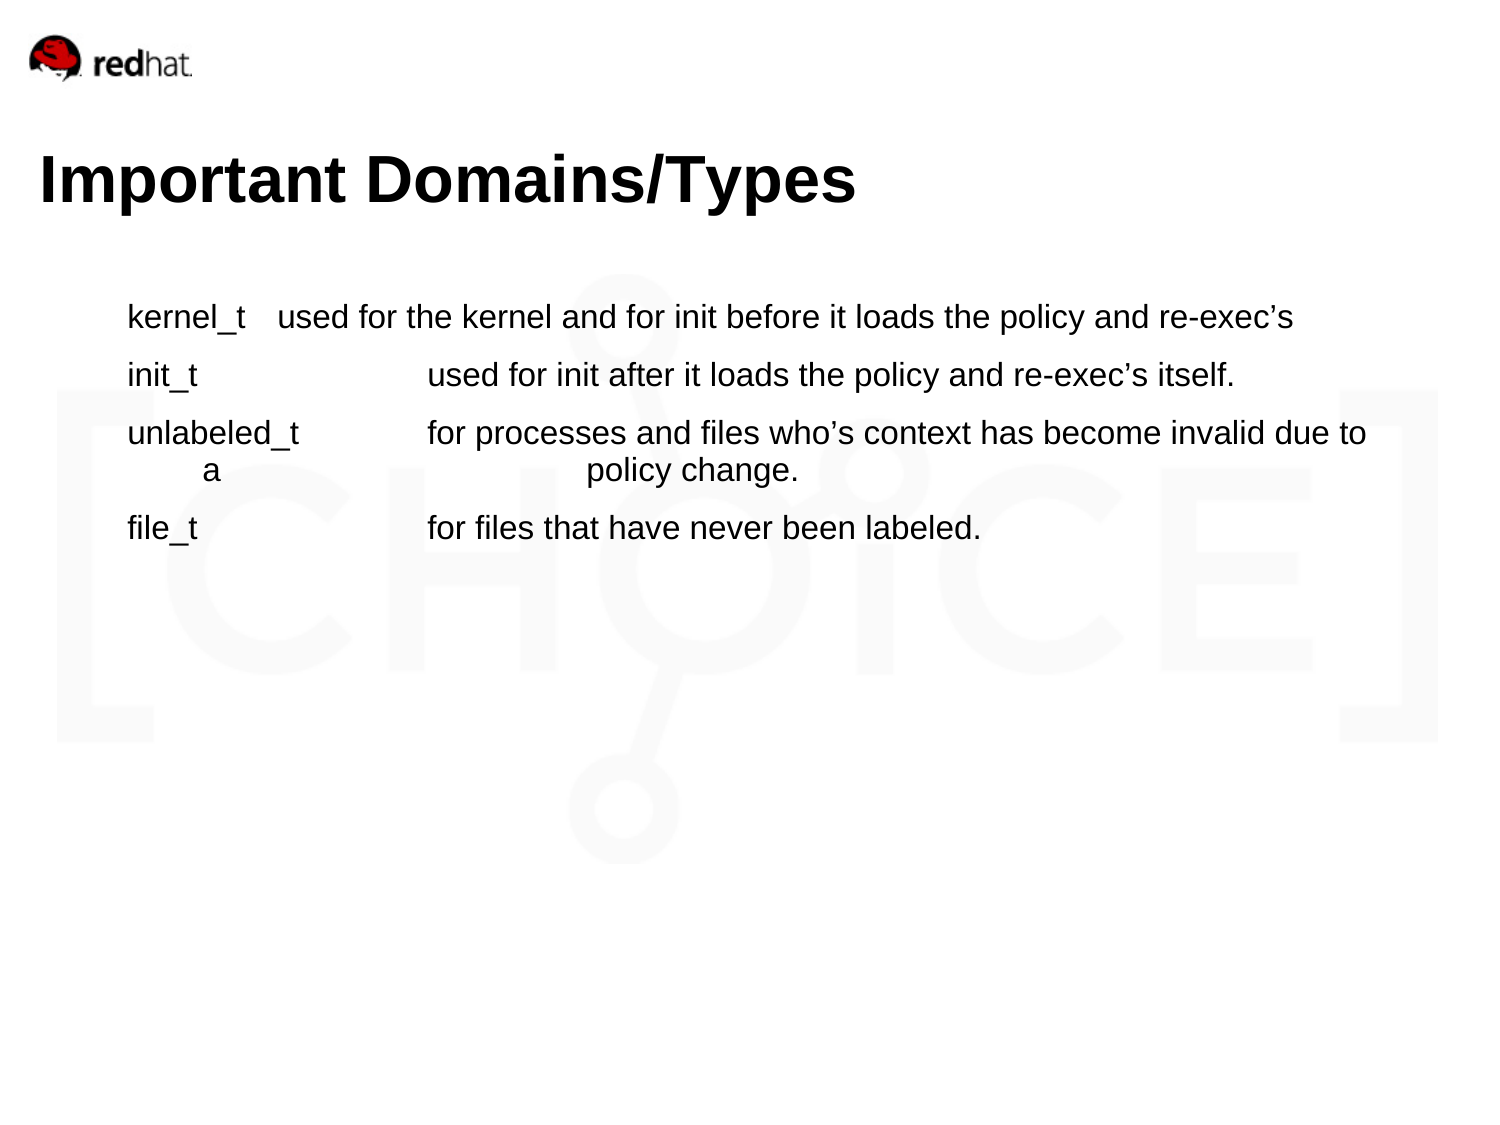

# Important Domains/Types
kernel_t	used for the kernel and for init before it loads the policy and re-exec’s
init_t		used for init after it loads the policy and re-exec’s itself.
unlabeled_t	for processes and files who’s context has become invalid due to a 		 policy change.
file_t		for files that have never been labeled.